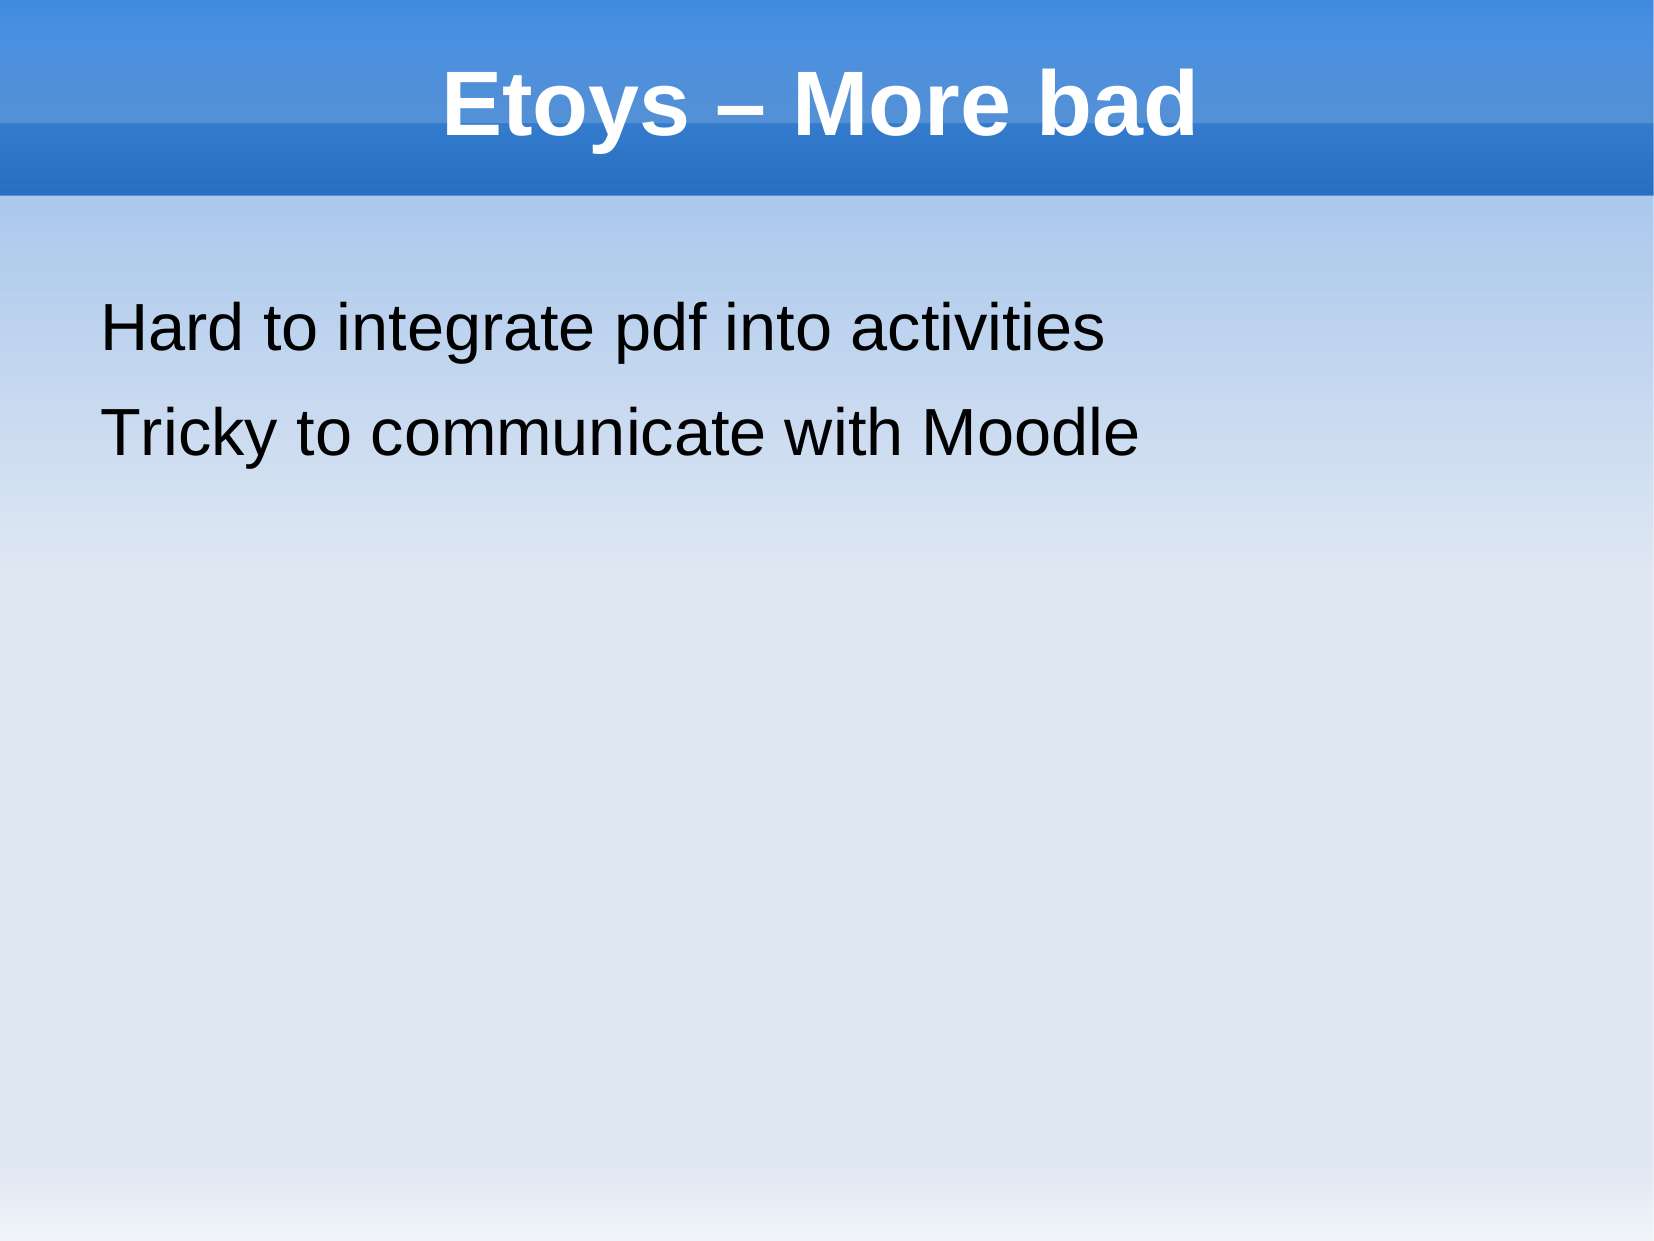

# Etoys – More bad
Hard to integrate pdf into activities
Tricky to communicate with Moodle